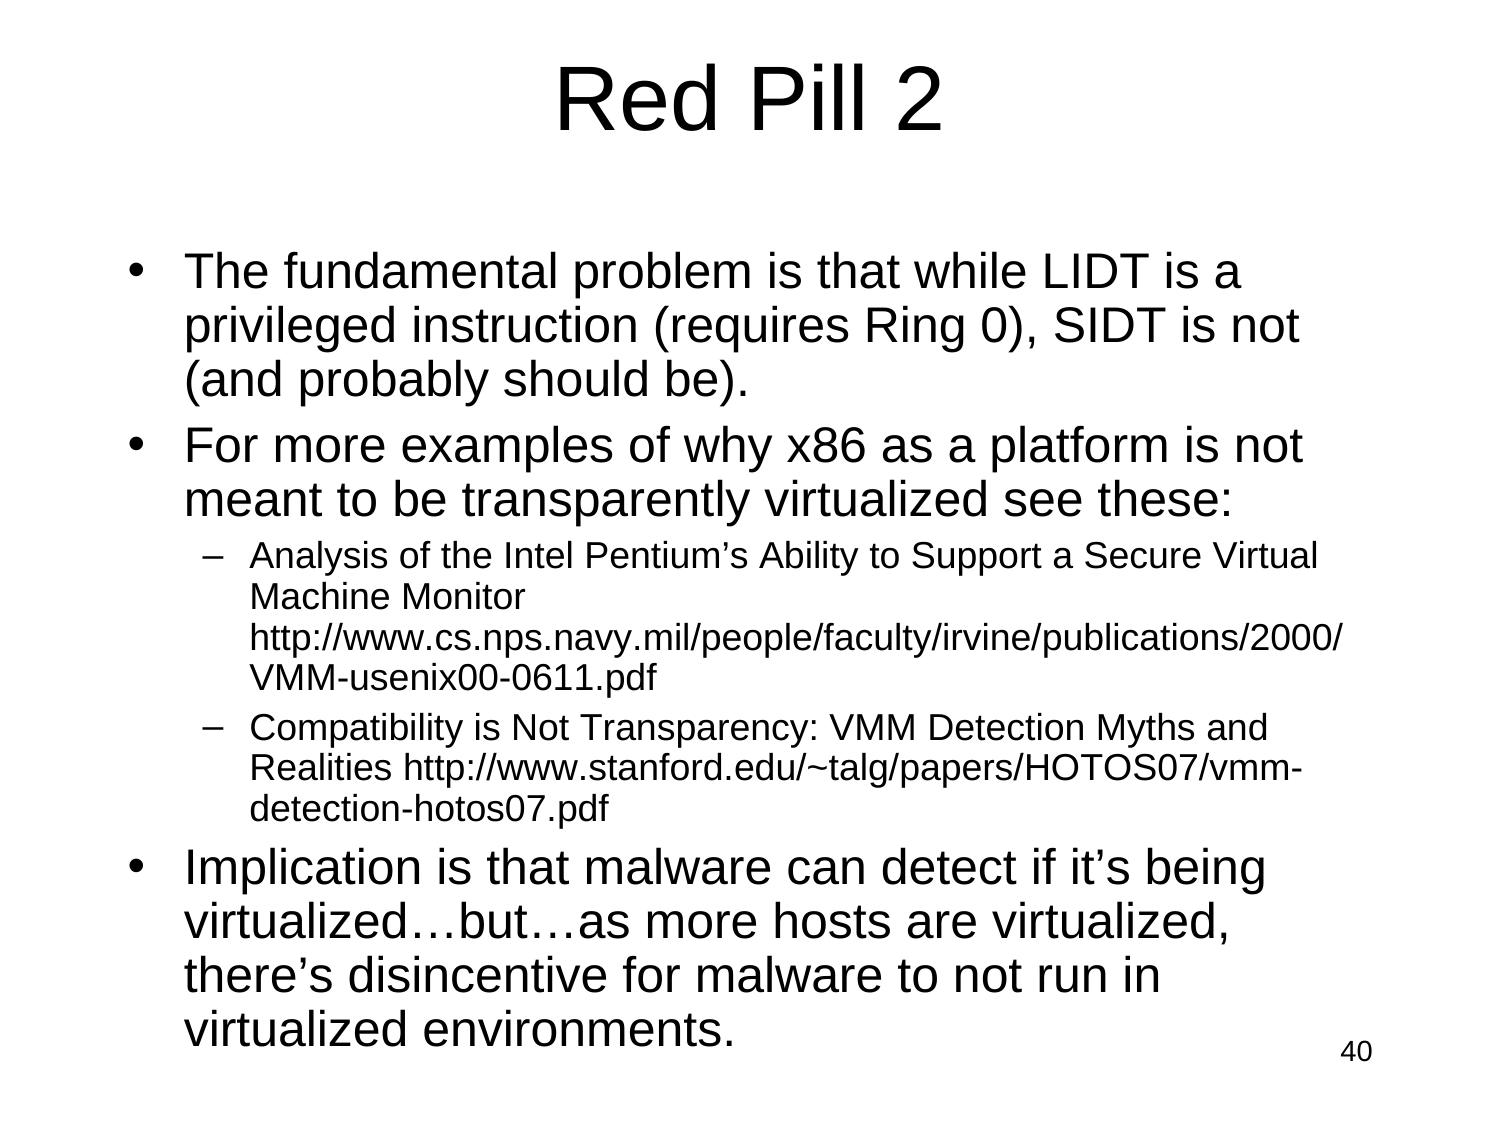

# Red Pill 2
The fundamental problem is that while LIDT is a privileged instruction (requires Ring 0), SIDT is not (and probably should be).
For more examples of why x86 as a platform is not meant to be transparently virtualized see these:
Analysis of the Intel Pentium’s Ability to Support a Secure Virtual Machine Monitor http://www.cs.nps.navy.mil/people/faculty/irvine/publications/2000/VMM-usenix00-0611.pdf
Compatibility is Not Transparency: VMM Detection Myths and Realities http://www.stanford.edu/~talg/papers/HOTOS07/vmm-detection-hotos07.pdf
Implication is that malware can detect if it’s being virtualized…but…as more hosts are virtualized, there’s disincentive for malware to not run in virtualized environments.